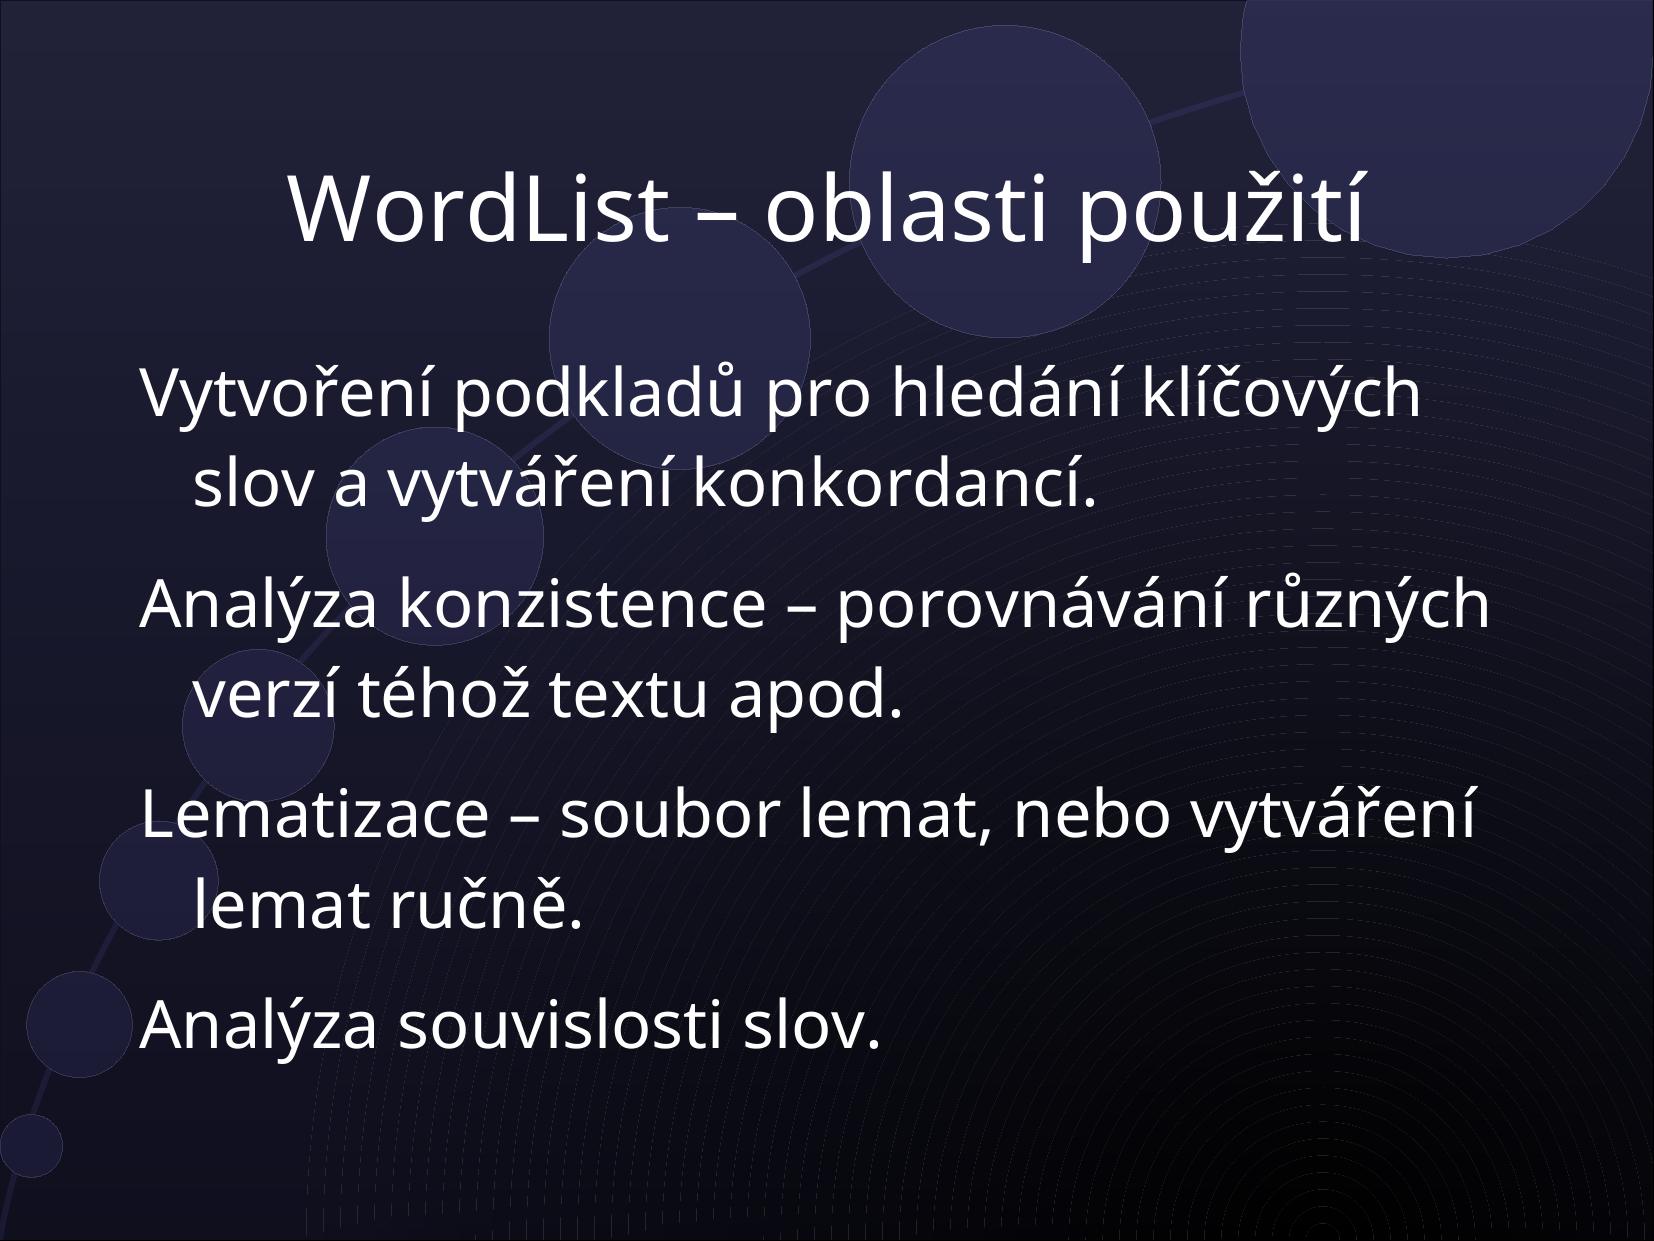

# WordList – oblasti použití
Vytvoření podkladů pro hledání klíčových slov a vytváření konkordancí.
Analýza konzistence – porovnávání různých verzí téhož textu apod.
Lematizace – soubor lemat, nebo vytváření lemat ručně.
Analýza souvislosti slov.